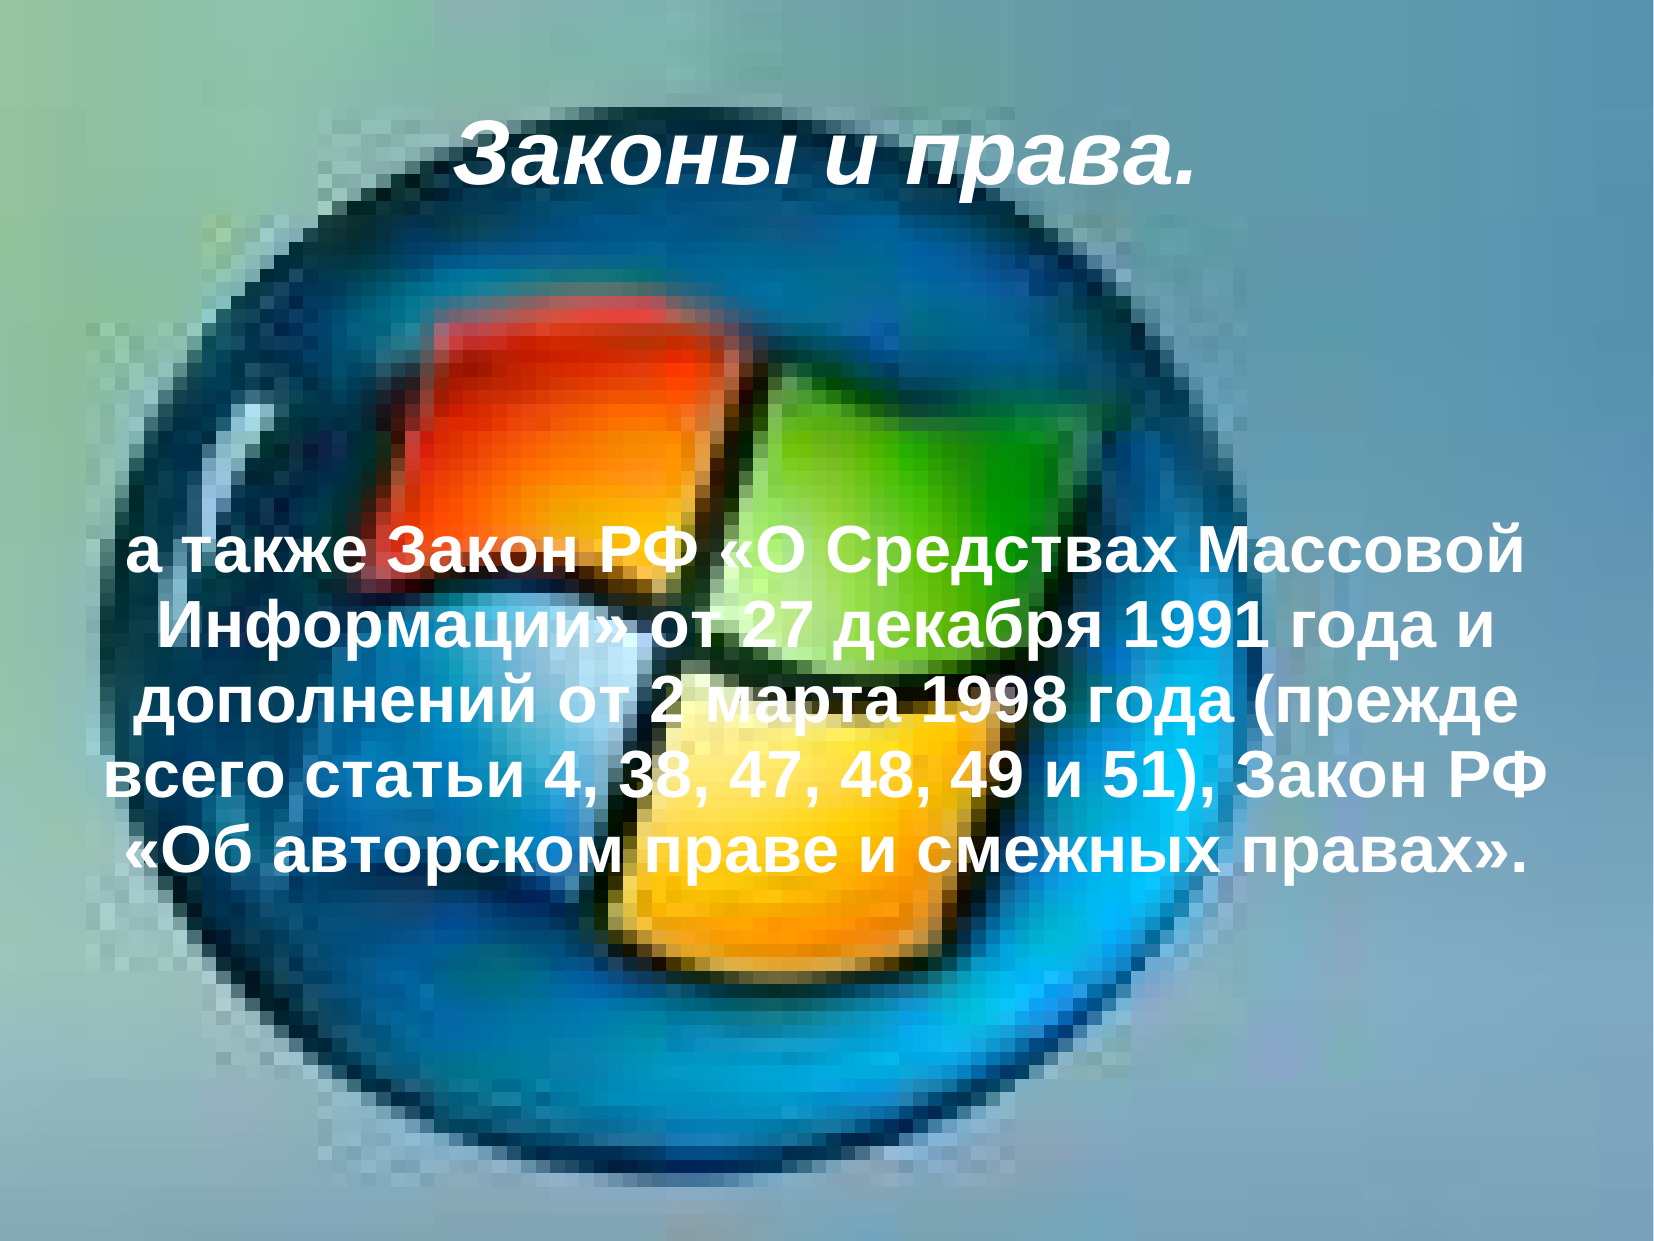

# Законы и права.
а также Закон РФ «О Средствах Массовой Информации» от 27 декабря 1991 года и дополнений от 2 марта 1998 года (прежде всего статьи 4, 38, 47, 48, 49 и 51), Закон РФ «Об авторском праве и смежных правах».